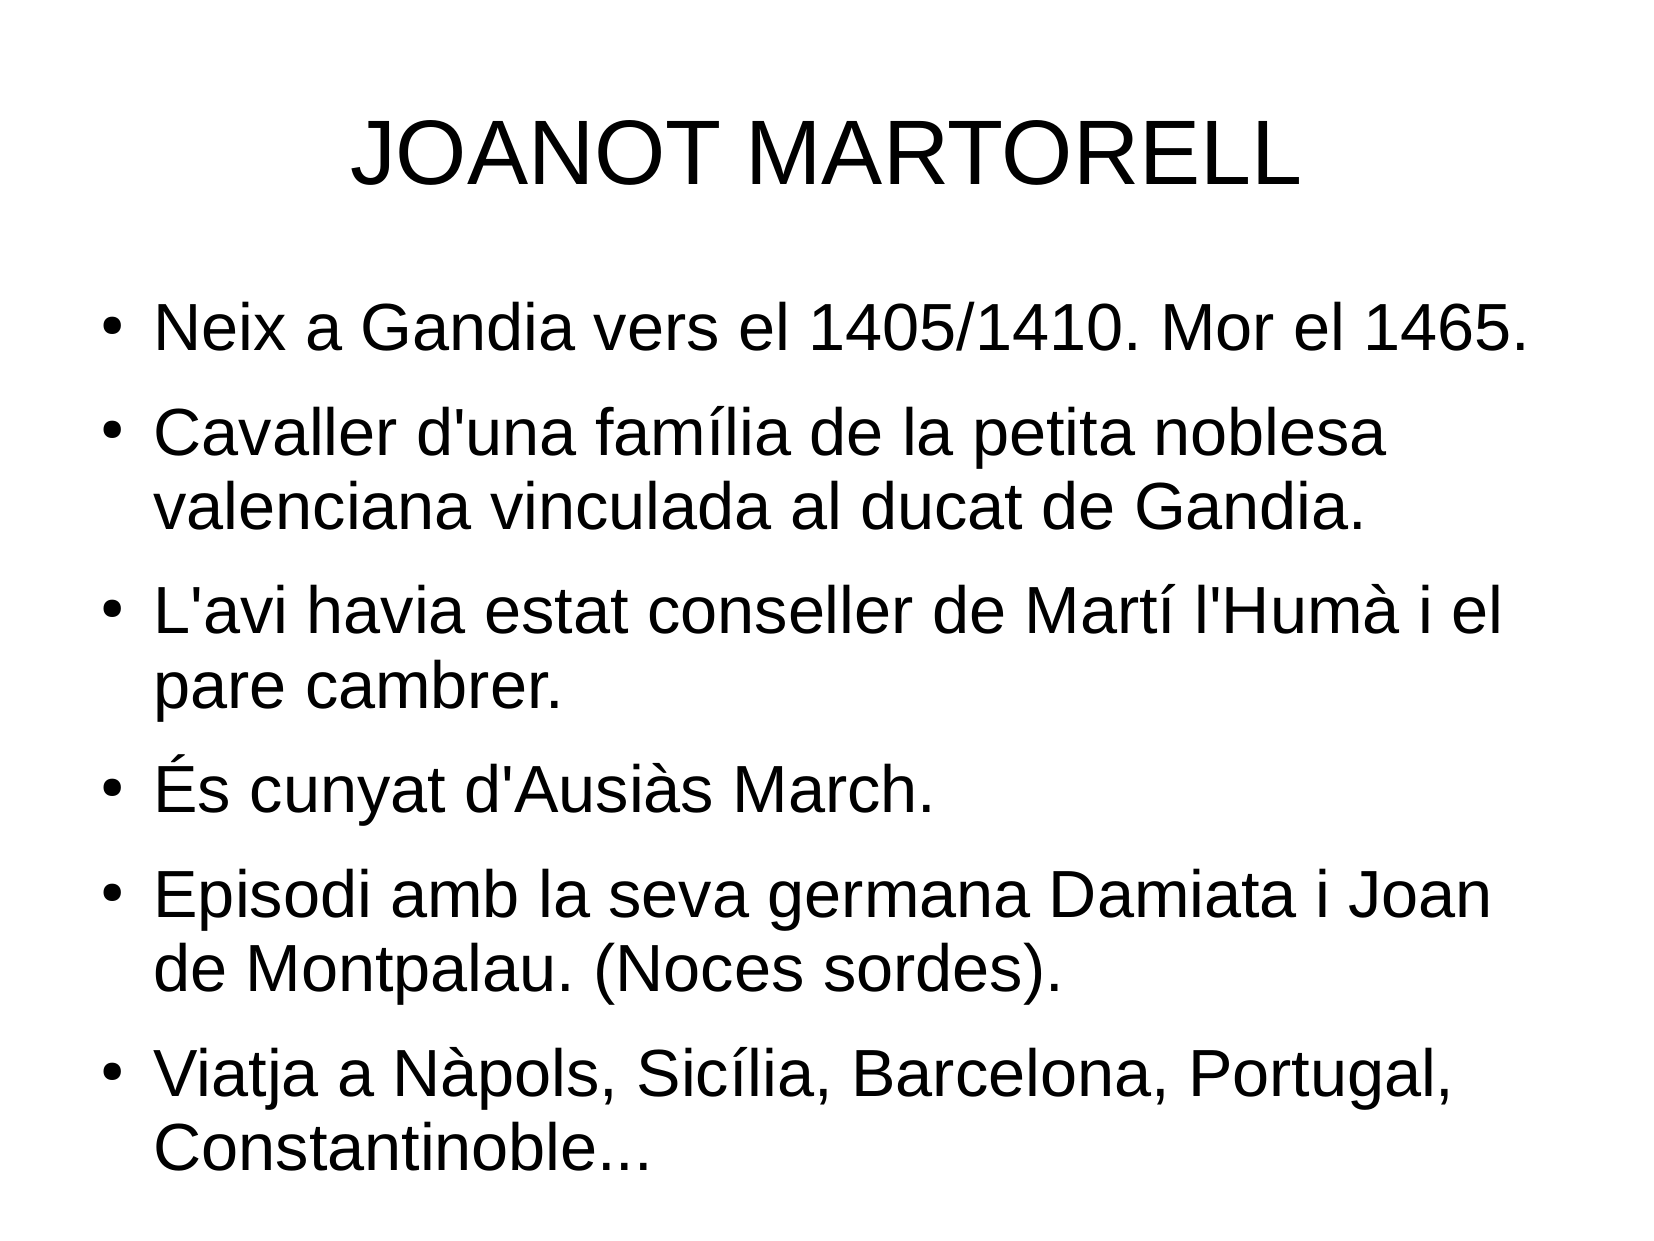

# JOANOT MARTORELL
Neix a Gandia vers el 1405/1410. Mor el 1465.
Cavaller d'una família de la petita noblesa valenciana vinculada al ducat de Gandia.
L'avi havia estat conseller de Martí l'Humà i el pare cambrer.
És cunyat d'Ausiàs March.
Episodi amb la seva germana Damiata i Joan de Montpalau. (Noces sordes).
Viatja a Nàpols, Sicília, Barcelona, Portugal, Constantinoble...